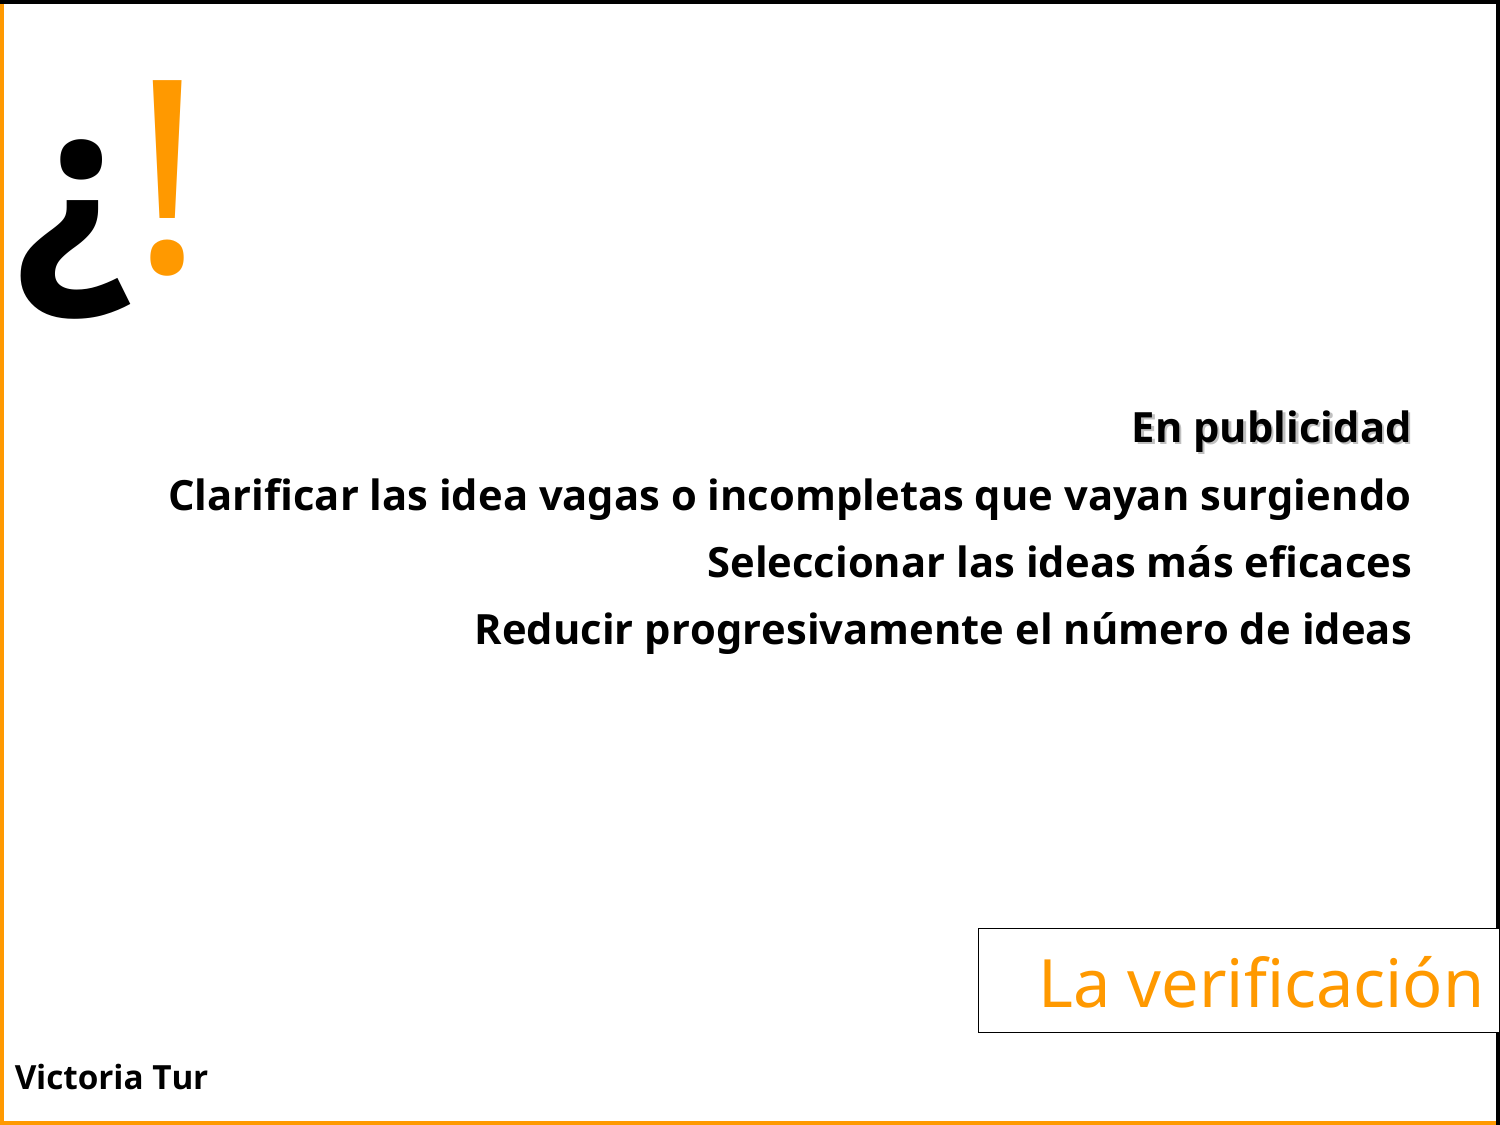

# En publicidad
Clarificar las idea vagas o incompletas que vayan surgiendo
Seleccionar las ideas más eficaces
Reducir progresivamente el número de ideas
La verificación